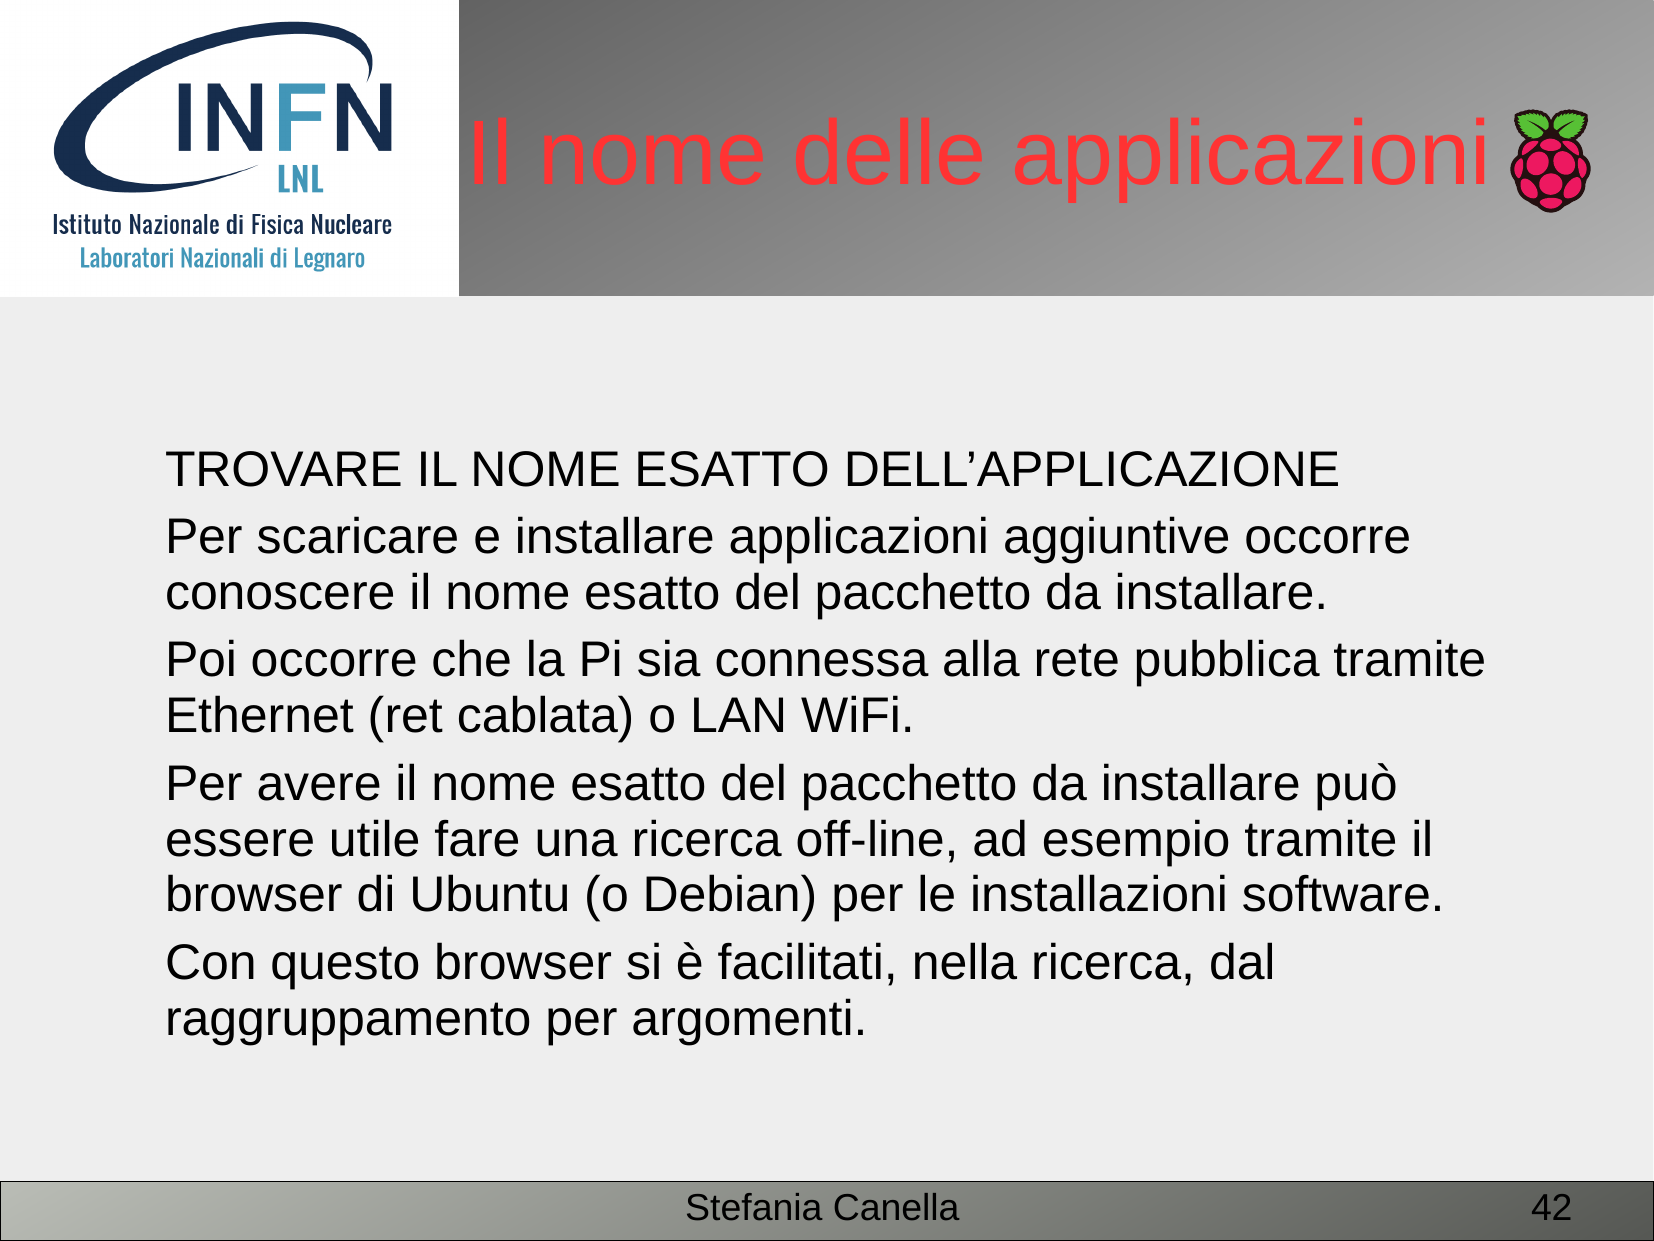

# Il nome delle applicazioni
TROVARE IL NOME ESATTO DELL’APPLICAZIONE
Per scaricare e installare applicazioni aggiuntive occorre conoscere il nome esatto del pacchetto da installare.
Poi occorre che la Pi sia connessa alla rete pubblica tramite Ethernet (ret cablata) o LAN WiFi.
Per avere il nome esatto del pacchetto da installare può essere utile fare una ricerca off-line, ad esempio tramite il browser di Ubuntu (o Debian) per le installazioni software.
Con questo browser si è facilitati, nella ricerca, dal raggruppamento per argomenti.
Stefania Canella